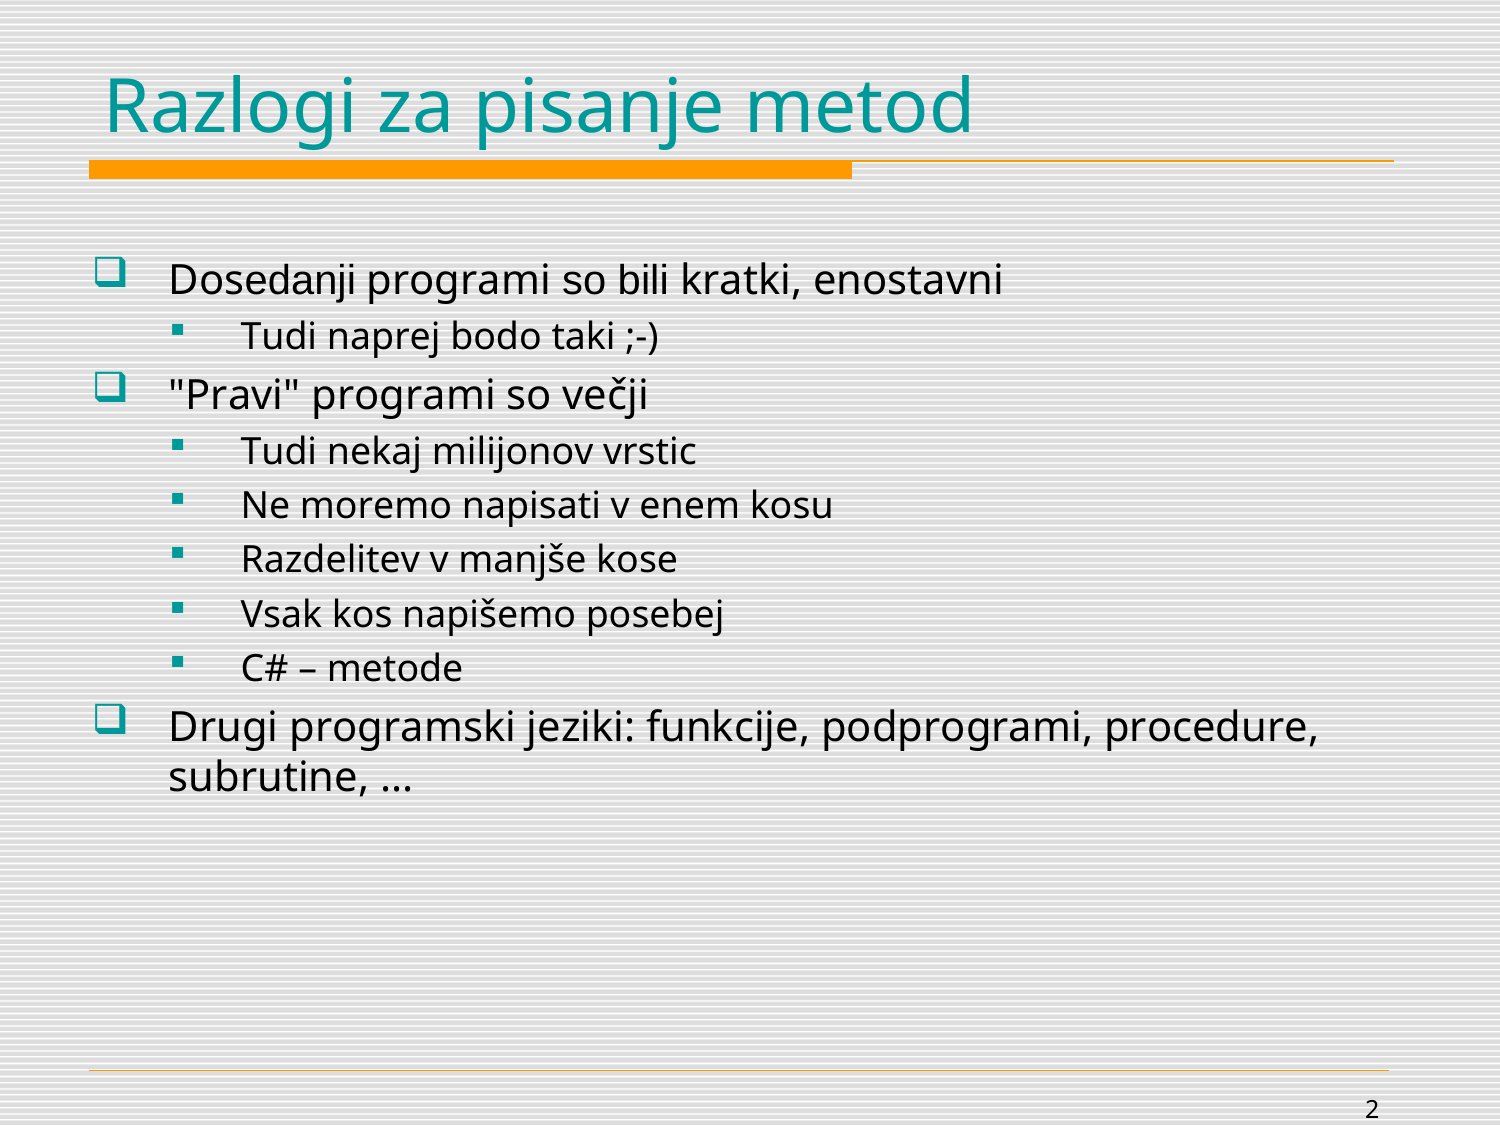

# Razlogi za pisanje metod
Dosedanji programi so bili kratki, enostavni
Tudi naprej bodo taki ;-)
"Pravi" programi so večji
Tudi nekaj milijonov vrstic
Ne moremo napisati v enem kosu
Razdelitev v manjše kose
Vsak kos napišemo posebej
C# – metode
Drugi programski jeziki: funkcije, podprogrami, procedure, subrutine, ...